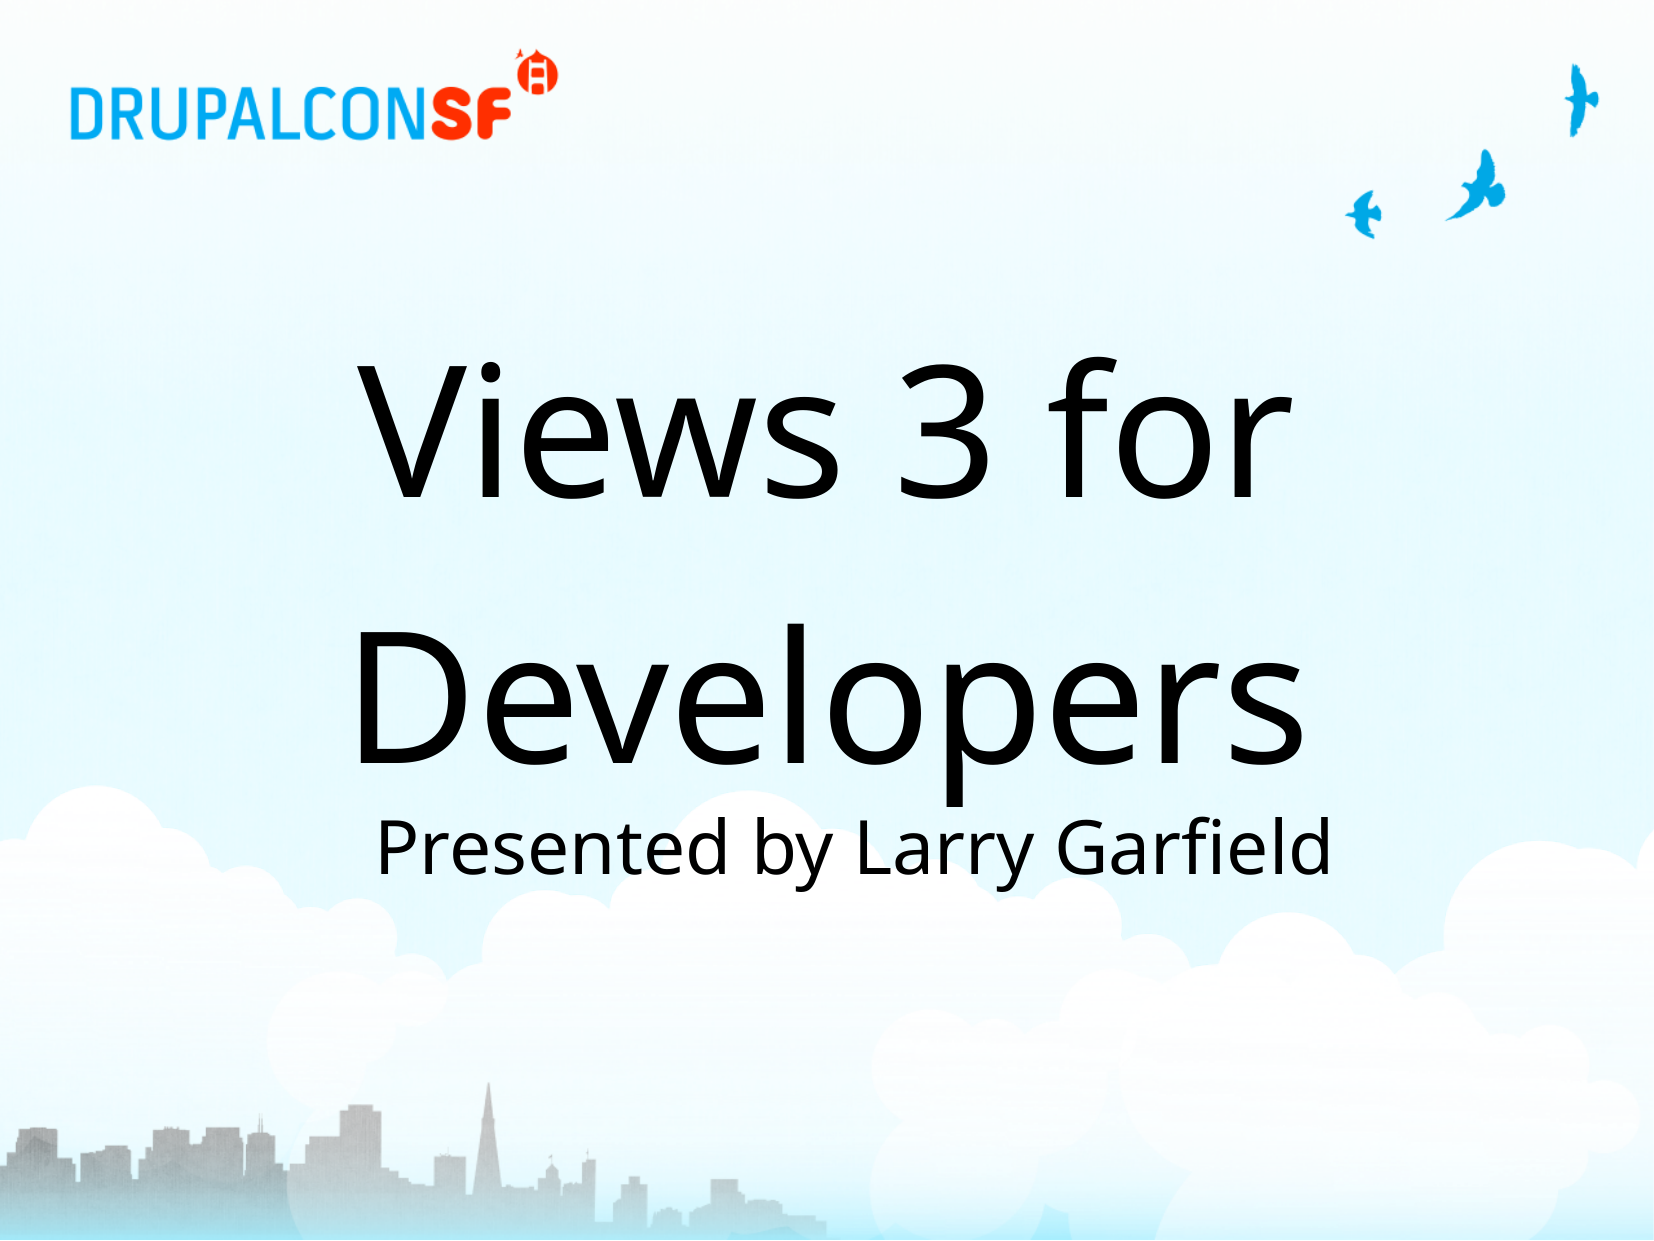

Views 3 for
Developers
Presented by Larry Garfield